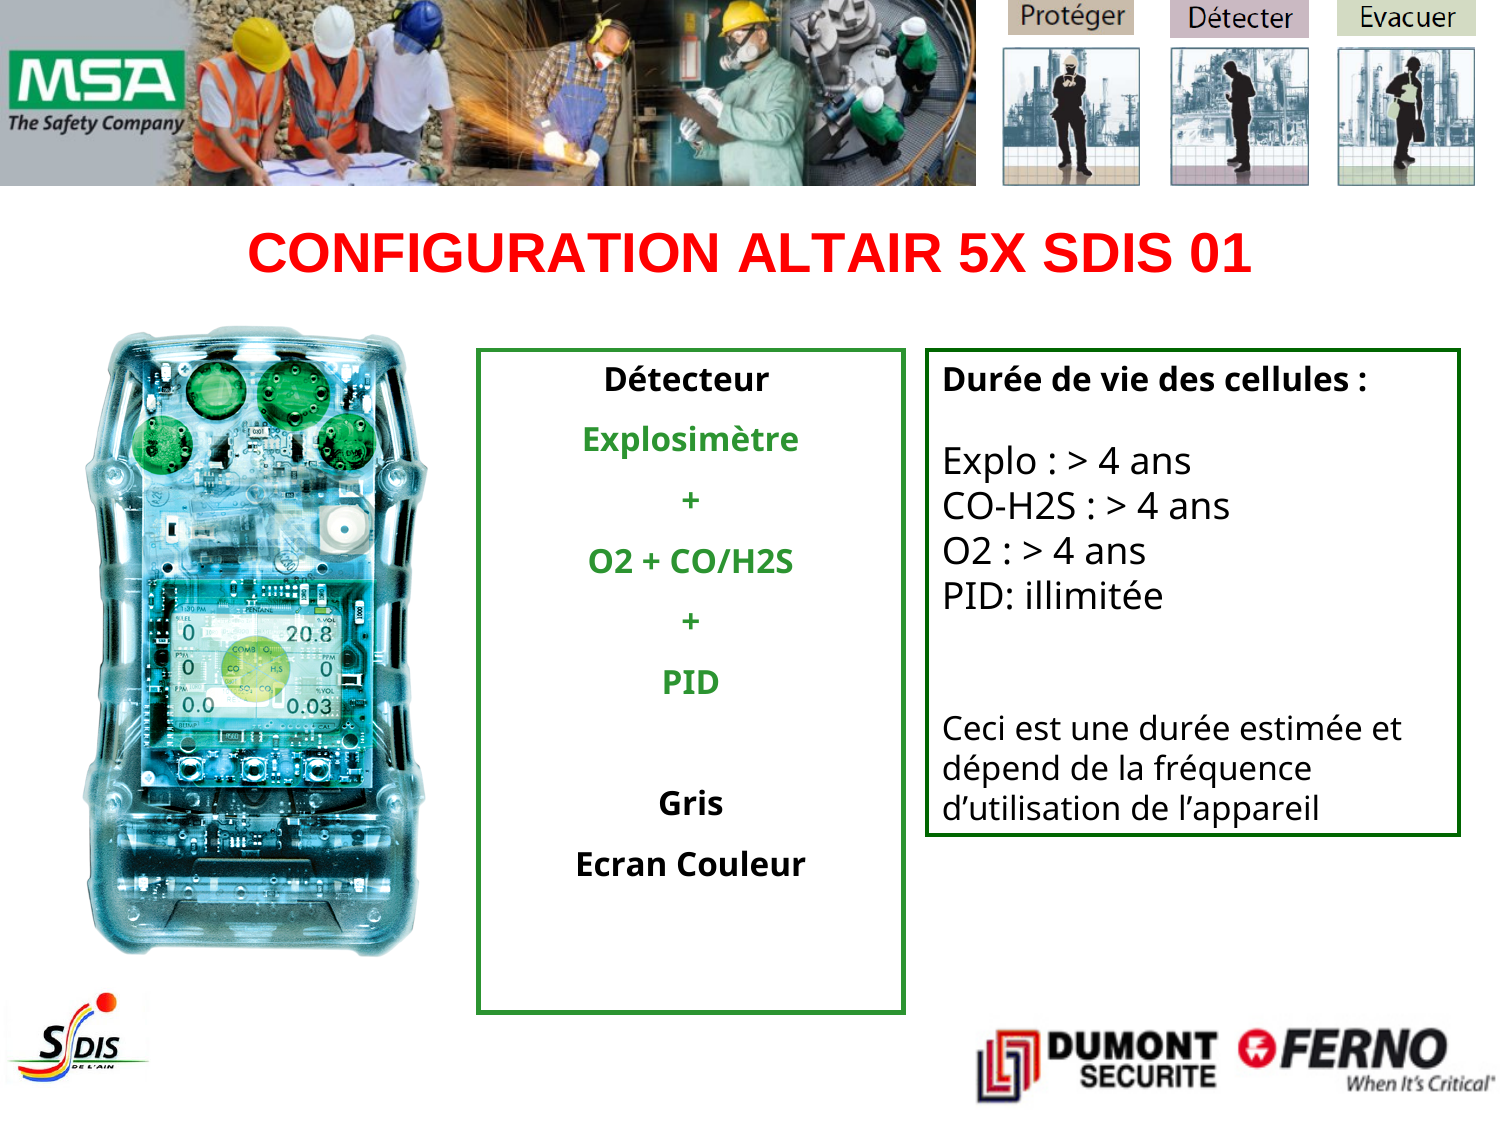

CONFIGURATION ALTAIR 5X SDIS 01
Détecteur
Explosimètre
+
O2 + CO/H2S
+
PID
Gris
Ecran Couleur
Durée de vie des cellules :
Explo : > 4 ans
CO-H2S : > 4 ans
O2 : > 4 ans
PID: illimitée
Ceci est une durée estimée et dépend de la fréquence d’utilisation de l’appareil